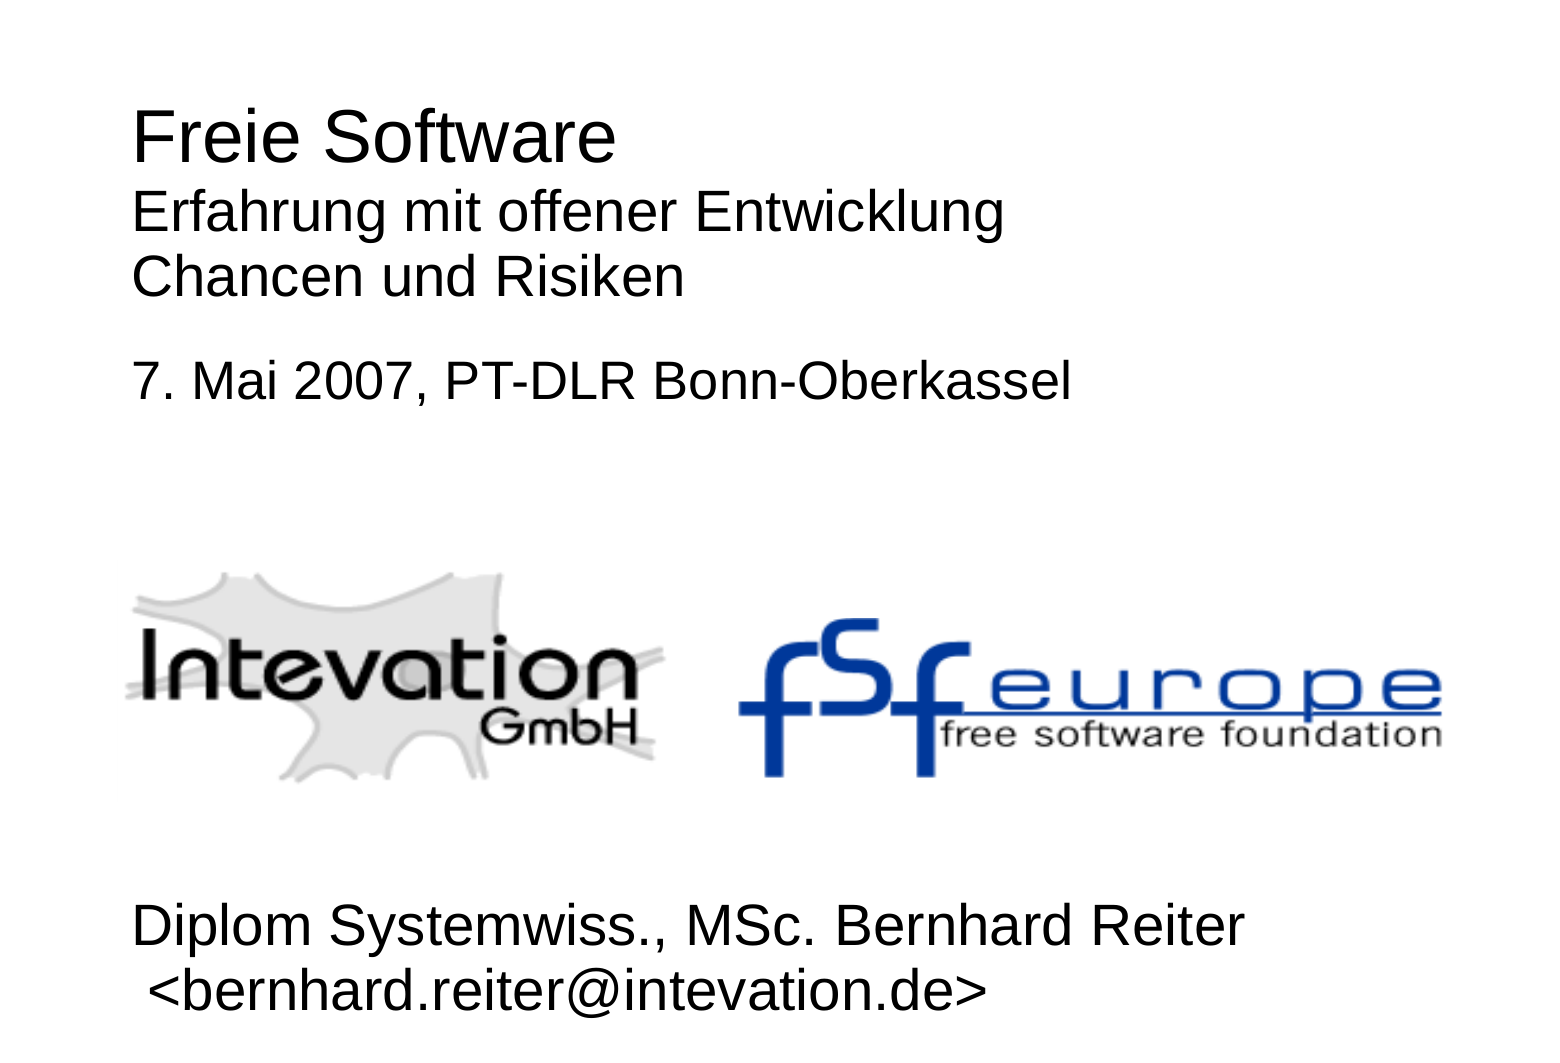

Freie Software
Erfahrung mit offener Entwicklung
Chancen und Risiken
7. Mai 2007, PT-DLR Bonn-Oberkassel
Diplom Systemwiss., MSc. Bernhard Reiter
 <bernhard.reiter@intevation.de>